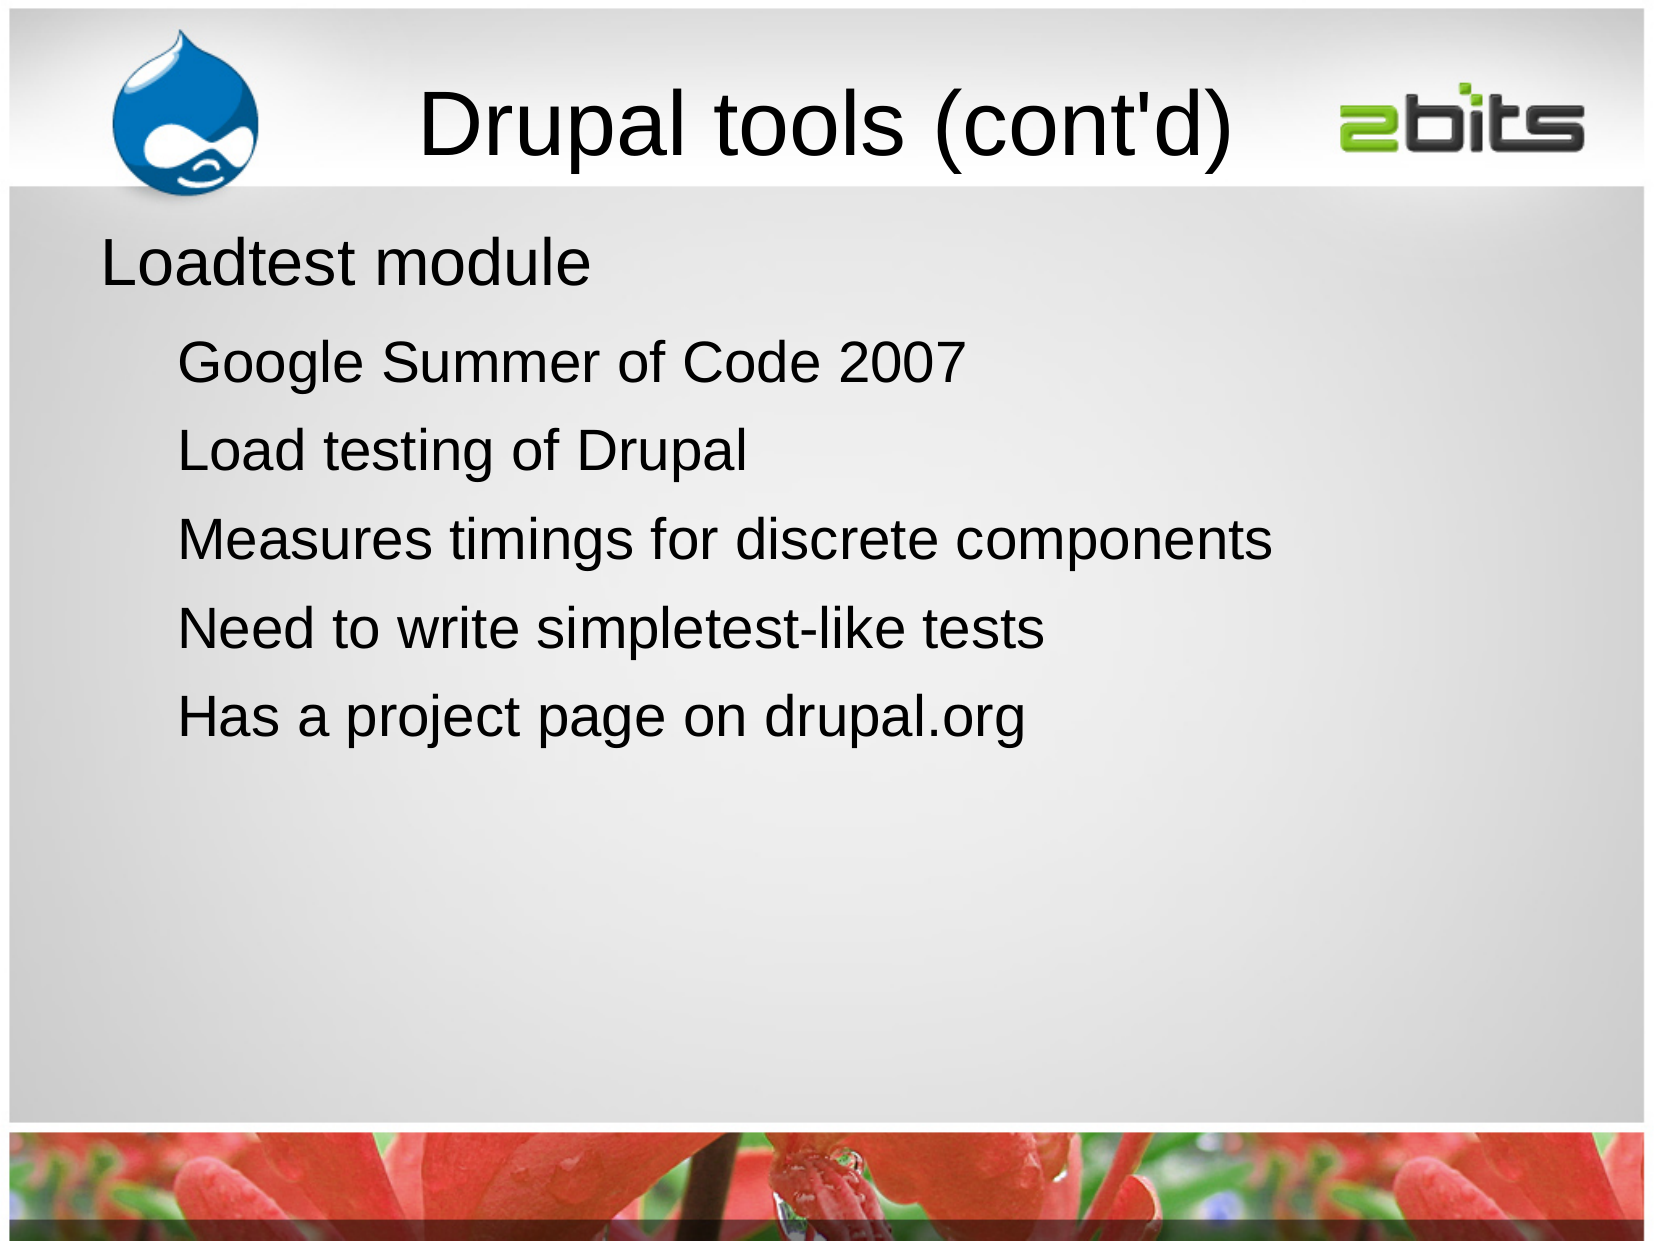

# Drupal tools (cont'd)
Loadtest module
Google Summer of Code 2007
Load testing of Drupal
Measures timings for discrete components
Need to write simpletest-like tests
Has a project page on drupal.org